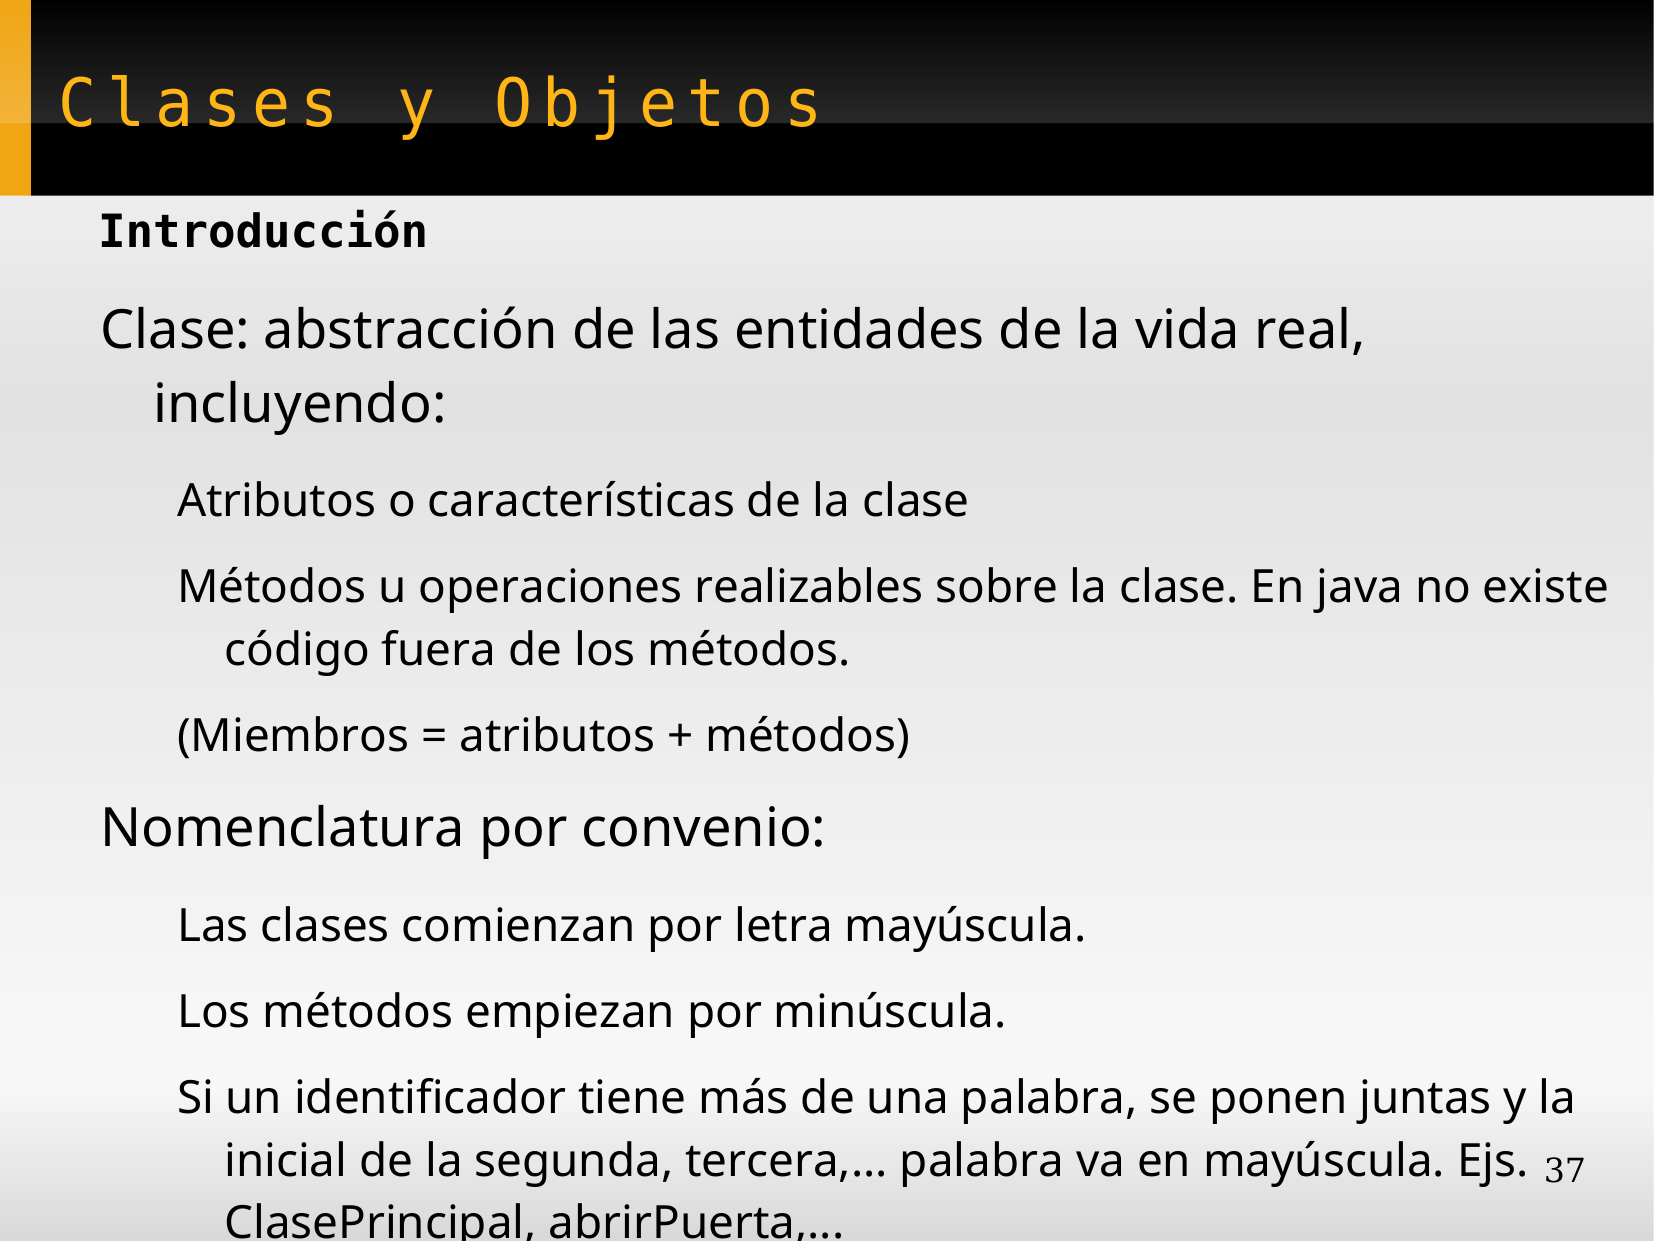

# Clases y Objetos
Introducción
Clase: abstracción de las entidades de la vida real, incluyendo:
Atributos o características de la clase
Métodos u operaciones realizables sobre la clase. En java no existe código fuera de los métodos.
(Miembros = atributos + métodos)
Nomenclatura por convenio:
Las clases comienzan por letra mayúscula.
Los métodos empiezan por minúscula.
Si un identificador tiene más de una palabra, se ponen juntas y la inicial de la segunda, tercera,... palabra va en mayúscula. Ejs. ClasePrincipal, abrirPuerta,...
Los atributos siguen el criterio dado para variables y constantes
37